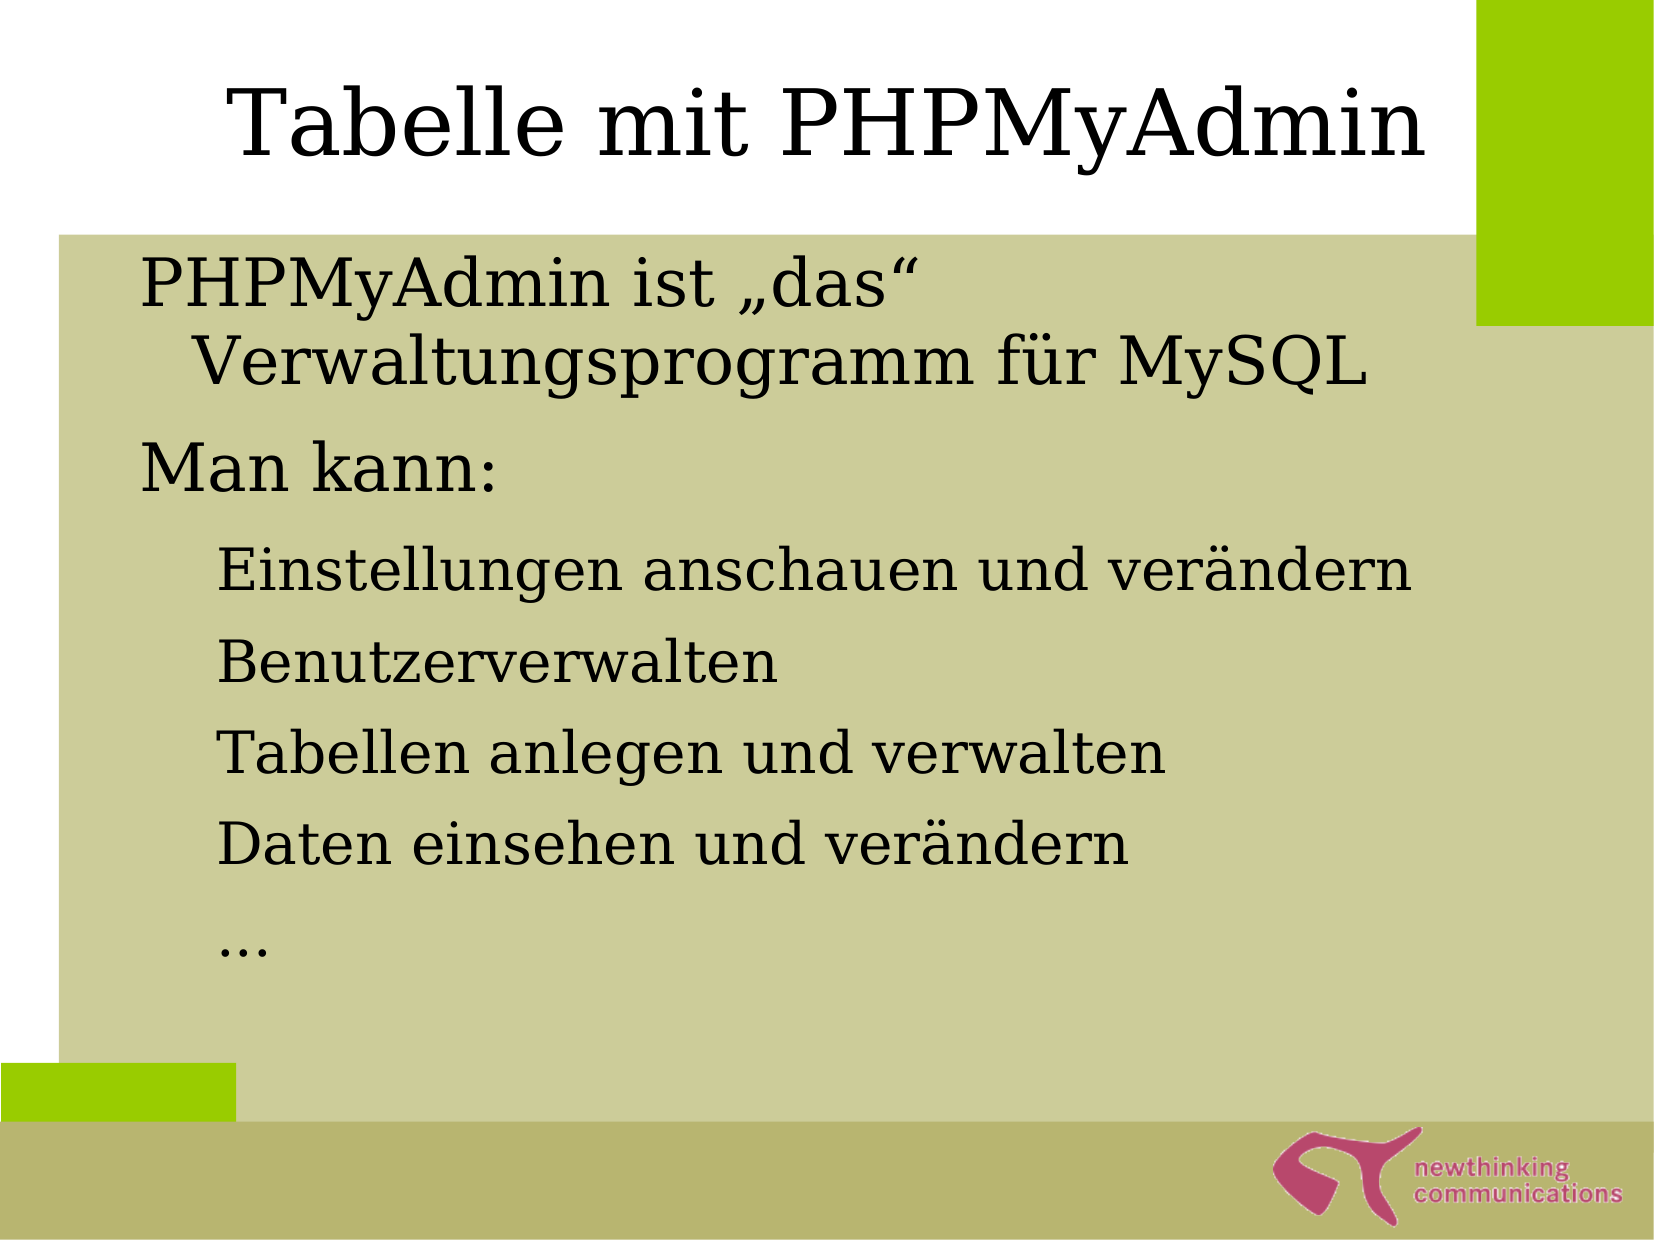

# Tabelle mit PHPMyAdmin
PHPMyAdmin ist „das“ Verwaltungsprogramm für MySQL
Man kann:
Einstellungen anschauen und verändern
Benutzerverwalten
Tabellen anlegen und verwalten
Daten einsehen und verändern
...